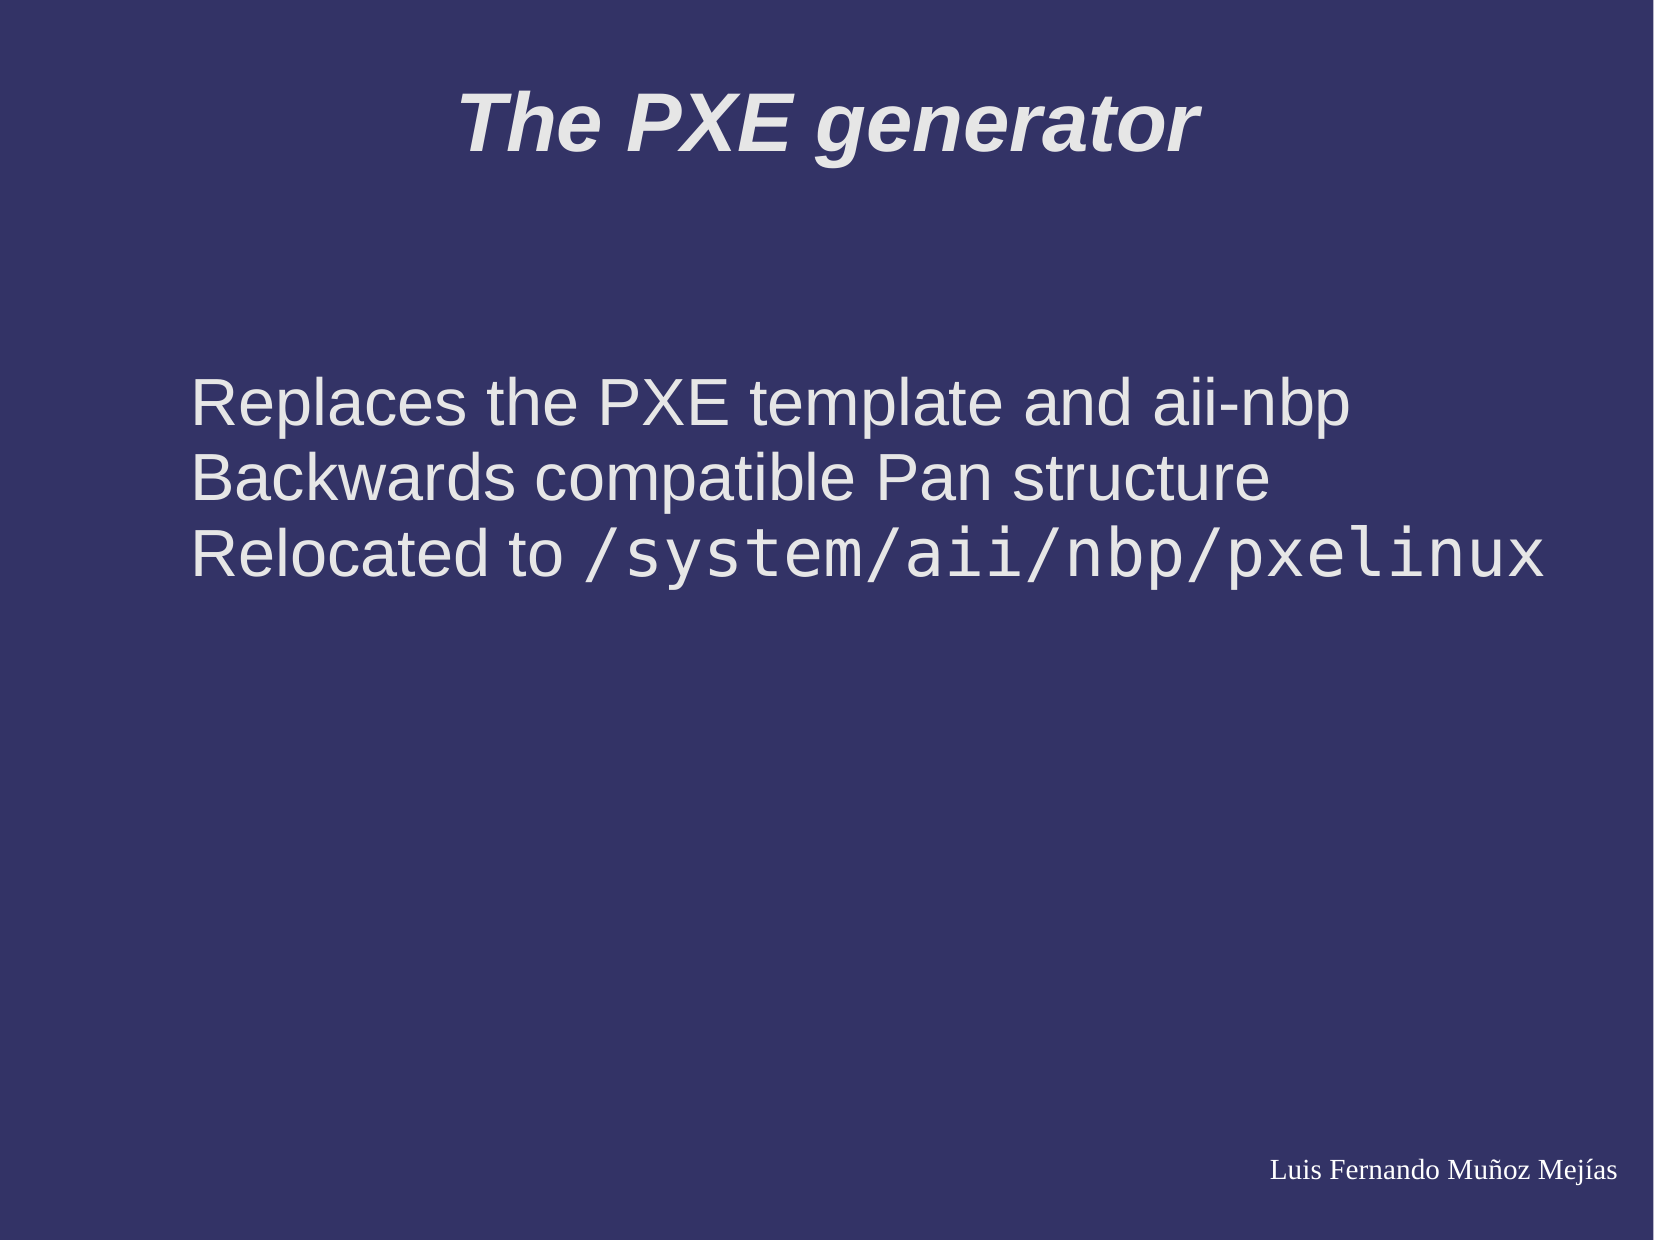

# The PXE generator
Replaces the PXE template and aii-nbp
Backwards compatible Pan structure
Relocated to /system/aii/nbp/pxelinux
Luis Fernando Muñoz Mejías